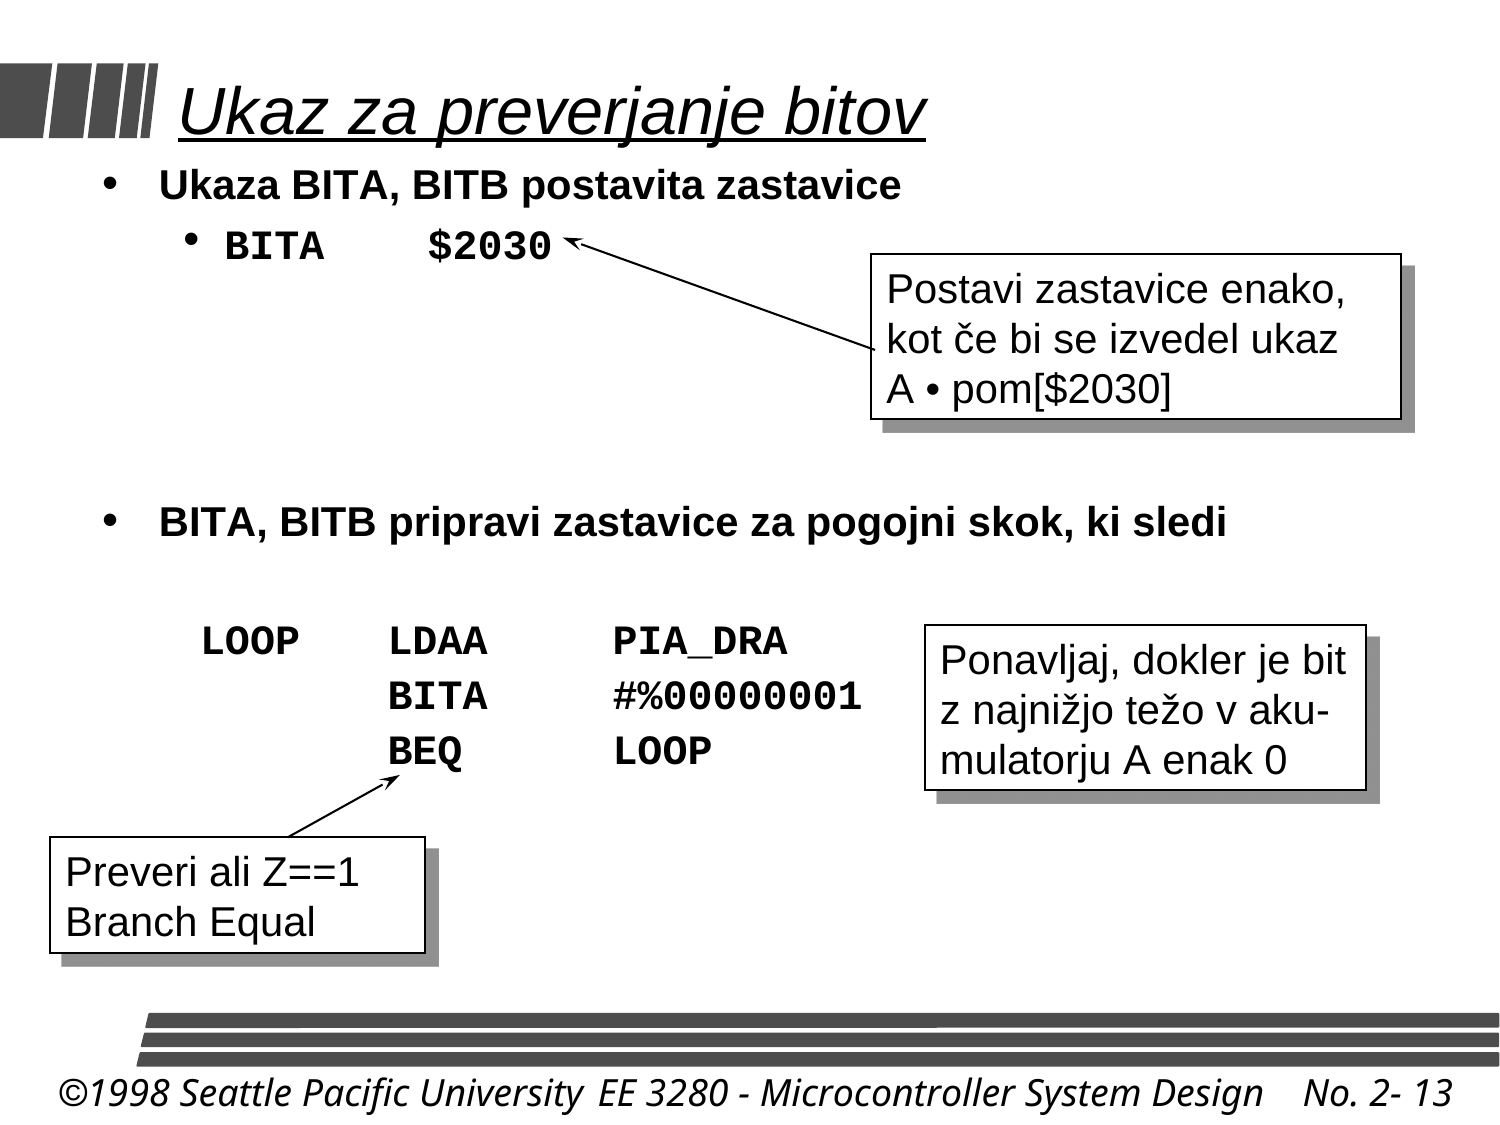

# Ukaz za preverjanje bitov
Ukaza BITA, BITB postavita zastavice
BITA	 $2030
Postavi zastavice enako, kot če bi se izvedel ukaz
A • pom[$2030]
BITA, BITB pripravi zastavice za pogojni skok, ki sledi
LOOP	LDAA PIA_DRA
	BITA #%00000001
	BEQ LOOP
Ponavljaj, dokler je bit z najnižjo težo v aku-mulatorju A enak 0
Preveri ali Z==1
Branch Equal